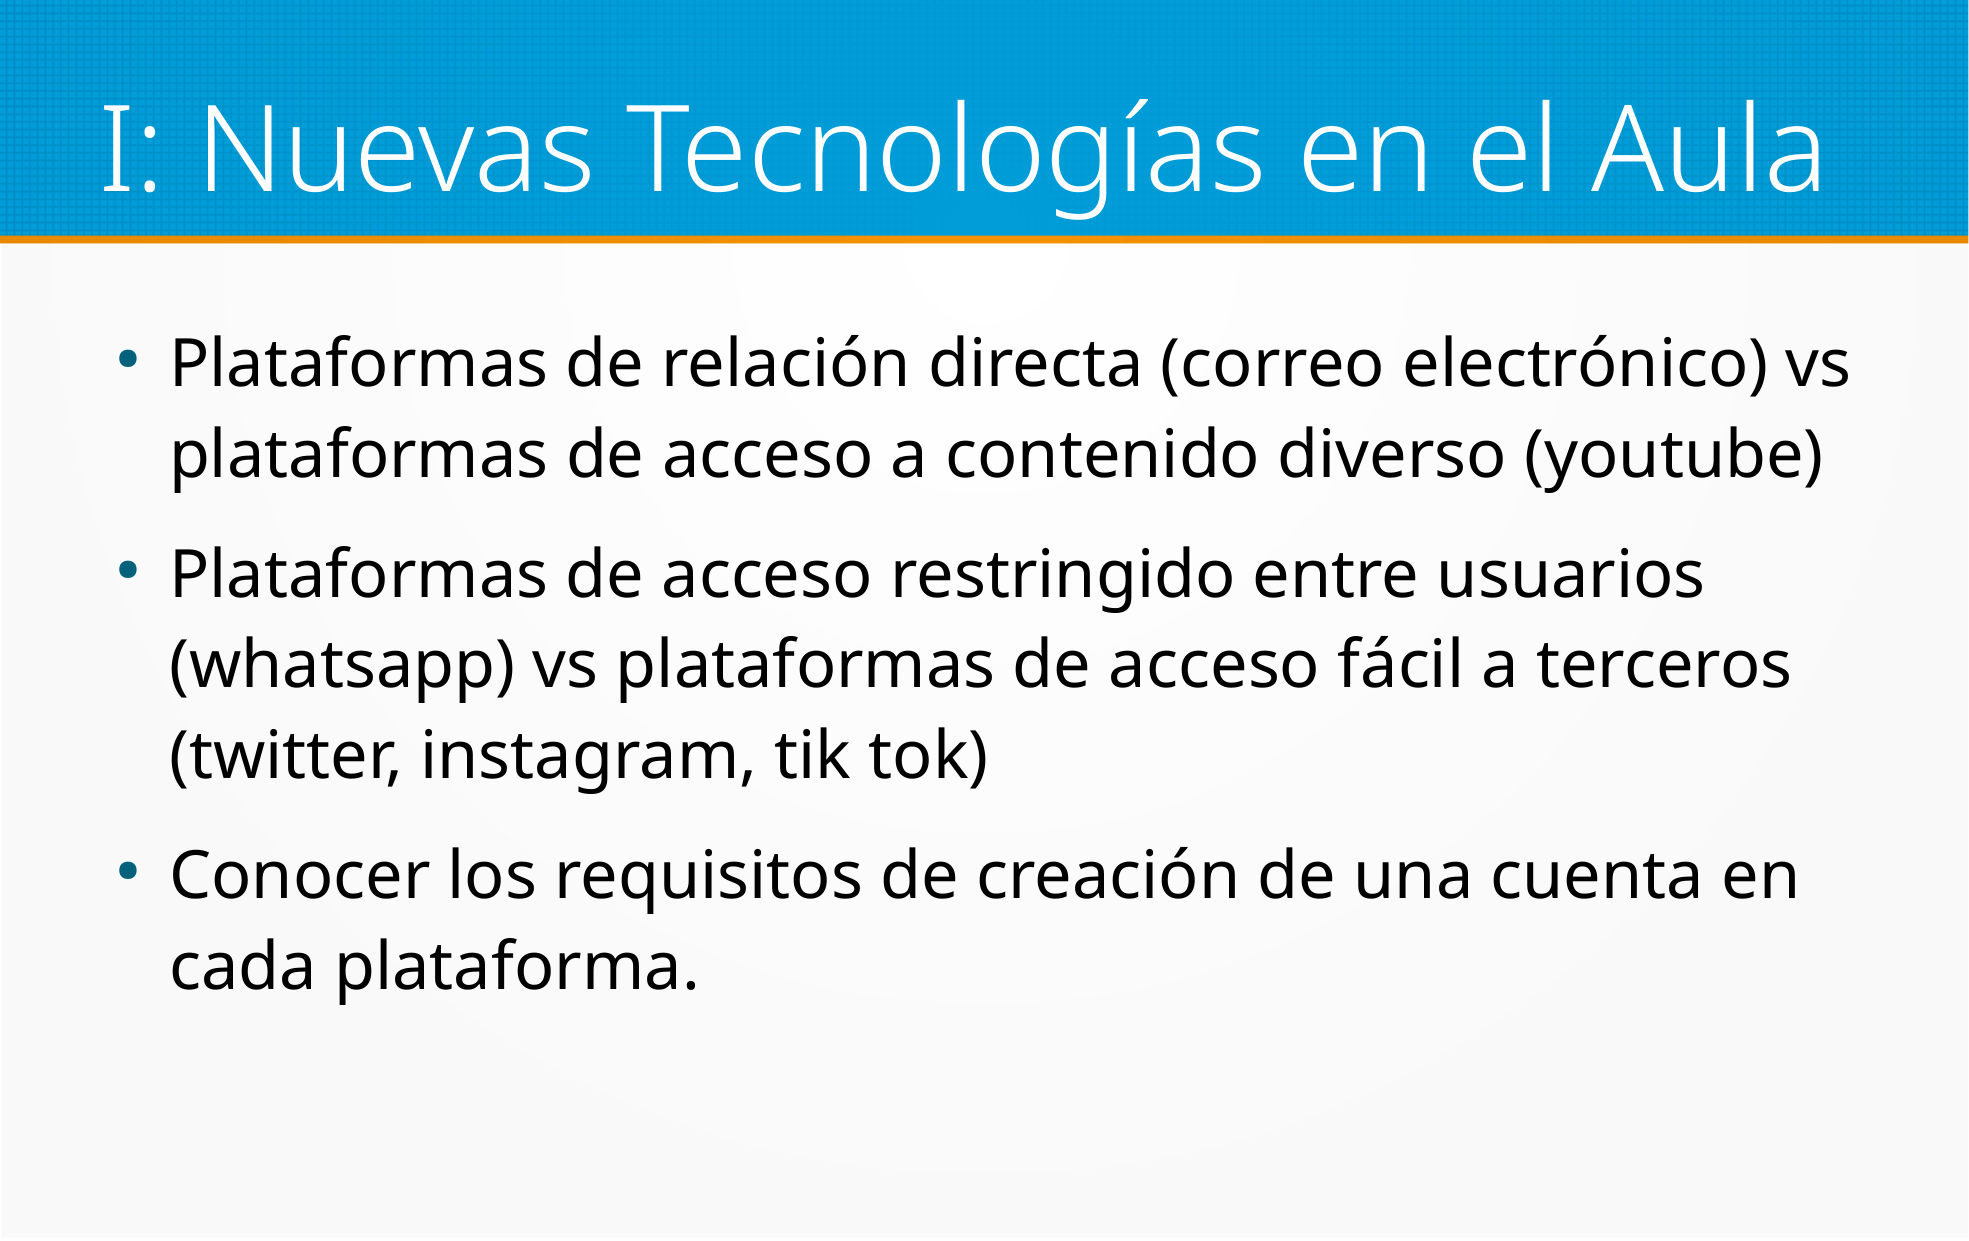

# I: Nuevas Tecnologías en el Aula
Plataformas de relación directa (correo electrónico) vs plataformas de acceso a contenido diverso (youtube)
Plataformas de acceso restringido entre usuarios (whatsapp) vs plataformas de acceso fácil a terceros (twitter, instagram, tik tok)
Conocer los requisitos de creación de una cuenta en cada plataforma.